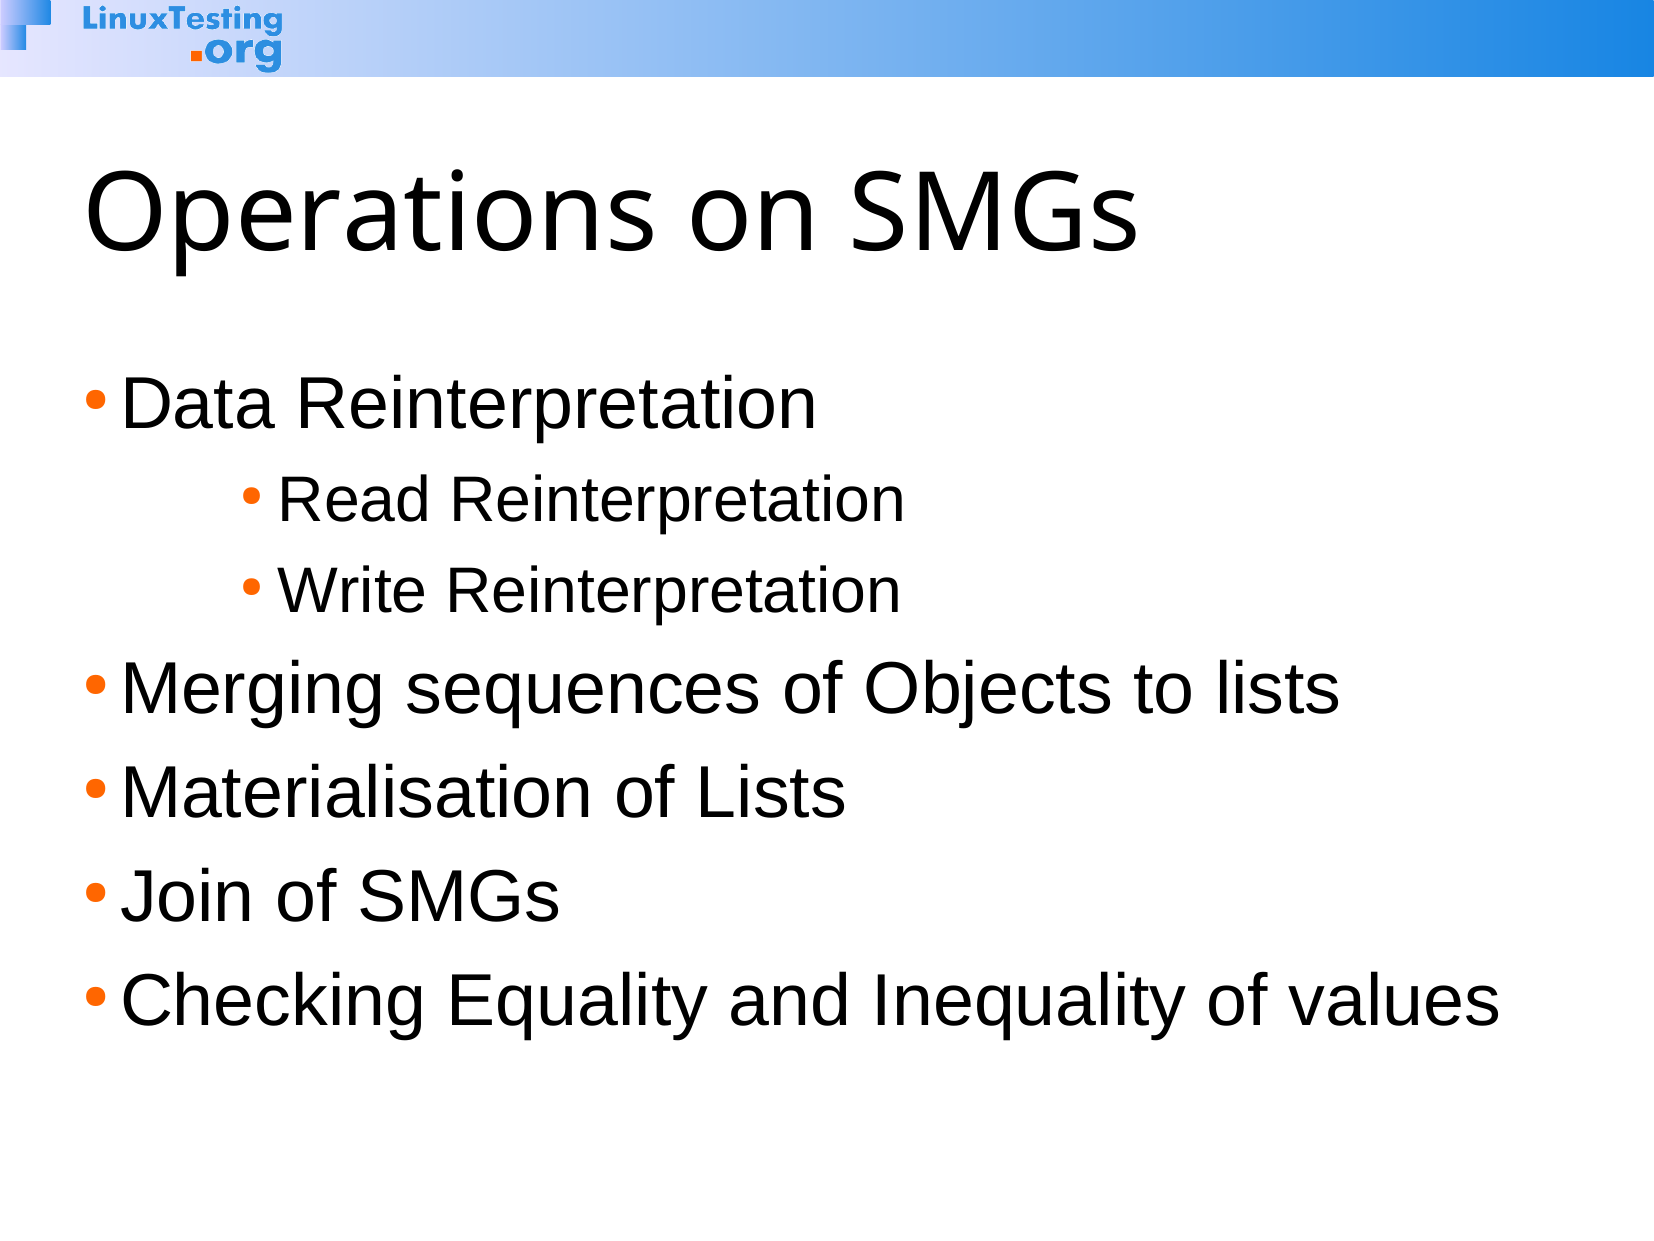

# Operations on SMGs
Data Reinterpretation
Read Reinterpretation
Write Reinterpretation
Merging sequences of Objects to lists
Materialisation of Lists
Join of SMGs
Checking Equality and Inequality of values